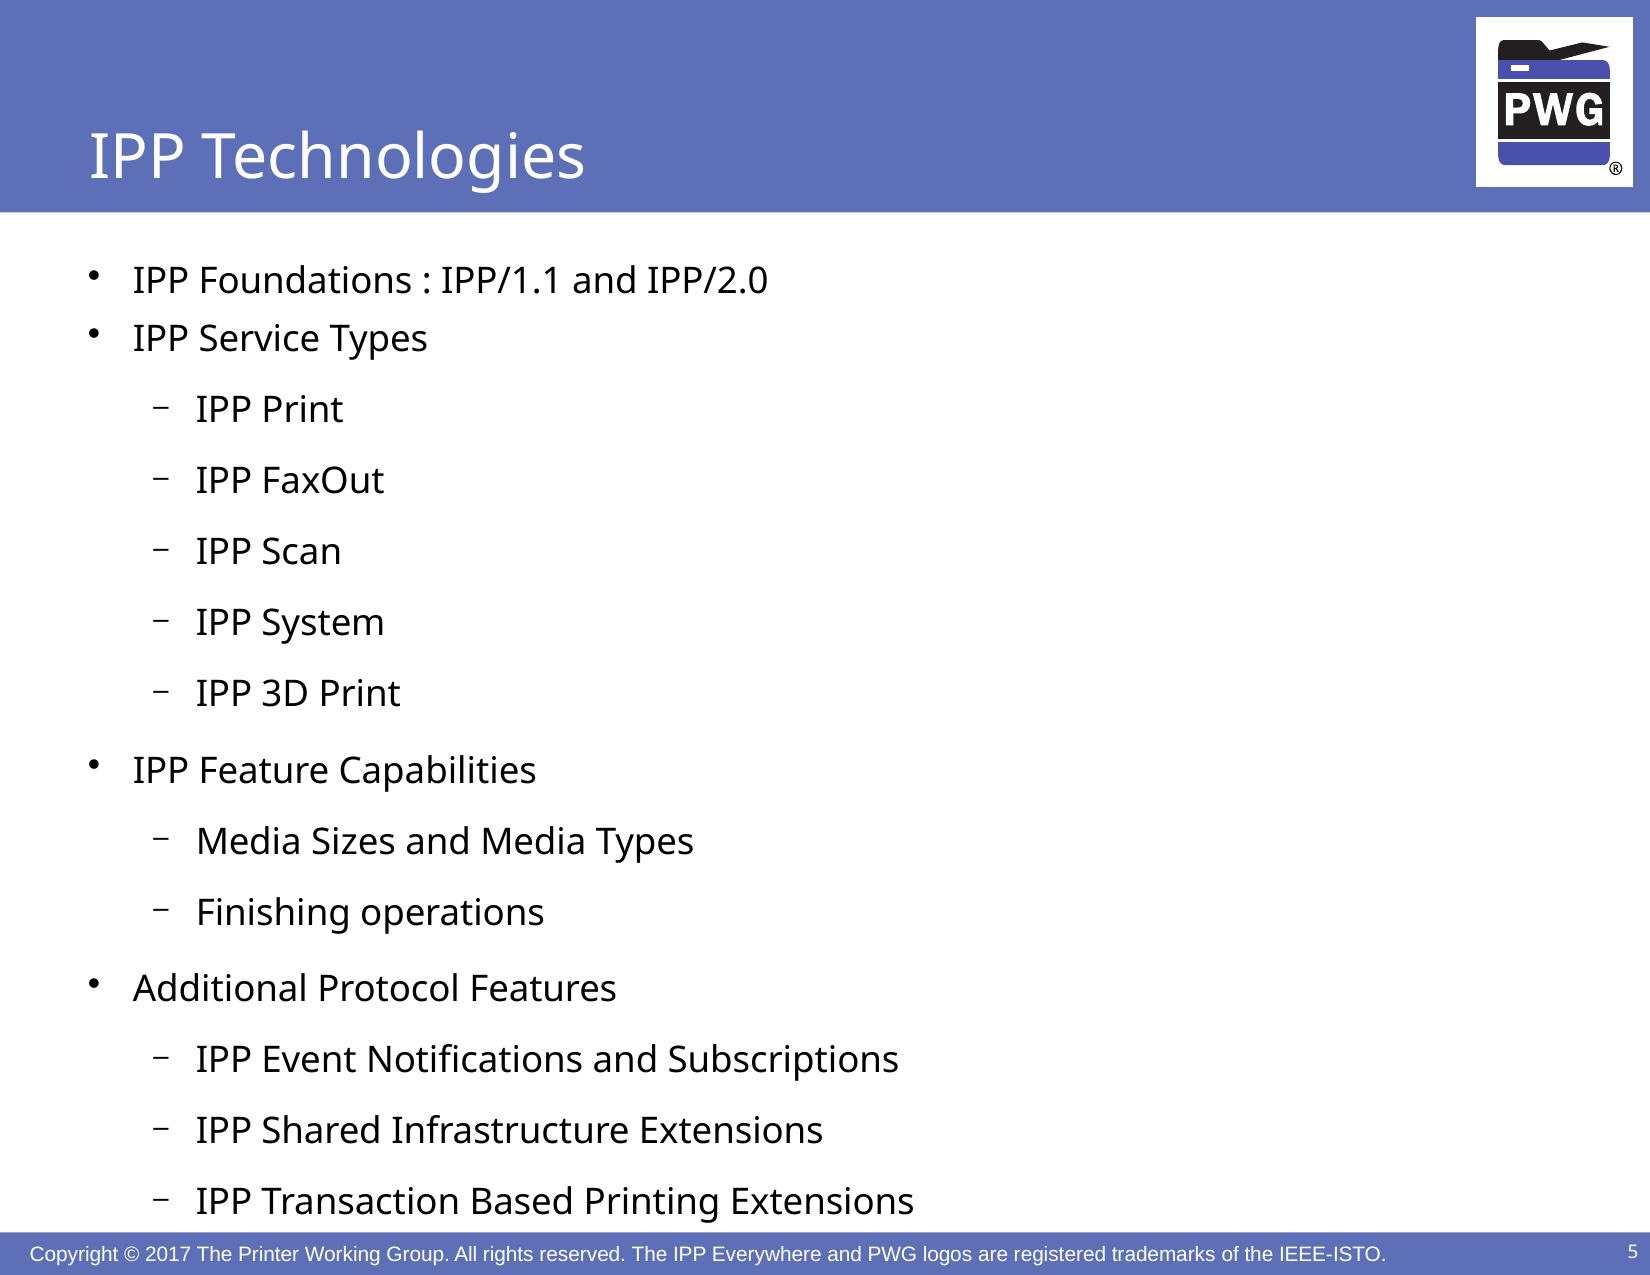

# IPP Technologies
IPP Foundations : IPP/1.1 and IPP/2.0
IPP Service Types
IPP Print
IPP FaxOut
IPP Scan
IPP System
IPP 3D Print
IPP Feature Capabilities
Media Sizes and Media Types
Finishing operations
Additional Protocol Features
IPP Event Notifications and Subscriptions
IPP Shared Infrastructure Extensions
IPP Transaction Based Printing Extensions